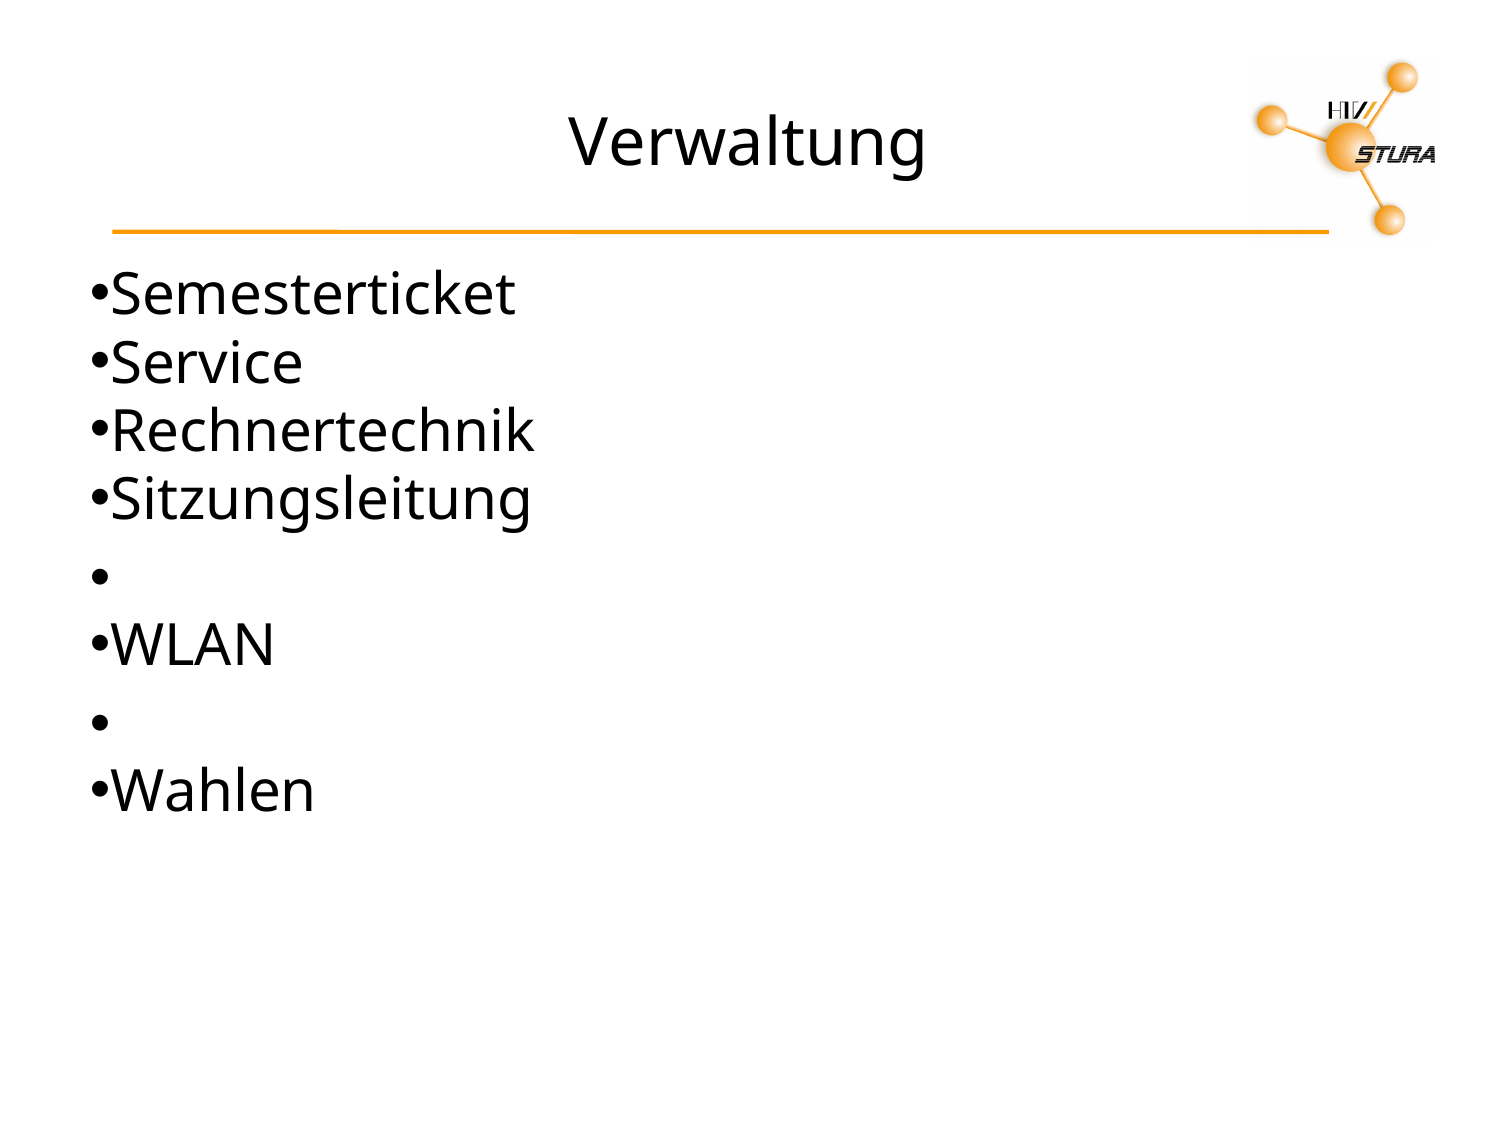

# Verwaltung
Semesterticket
Service
Rechnertechnik
Sitzungsleitung
WLAN
Wahlen